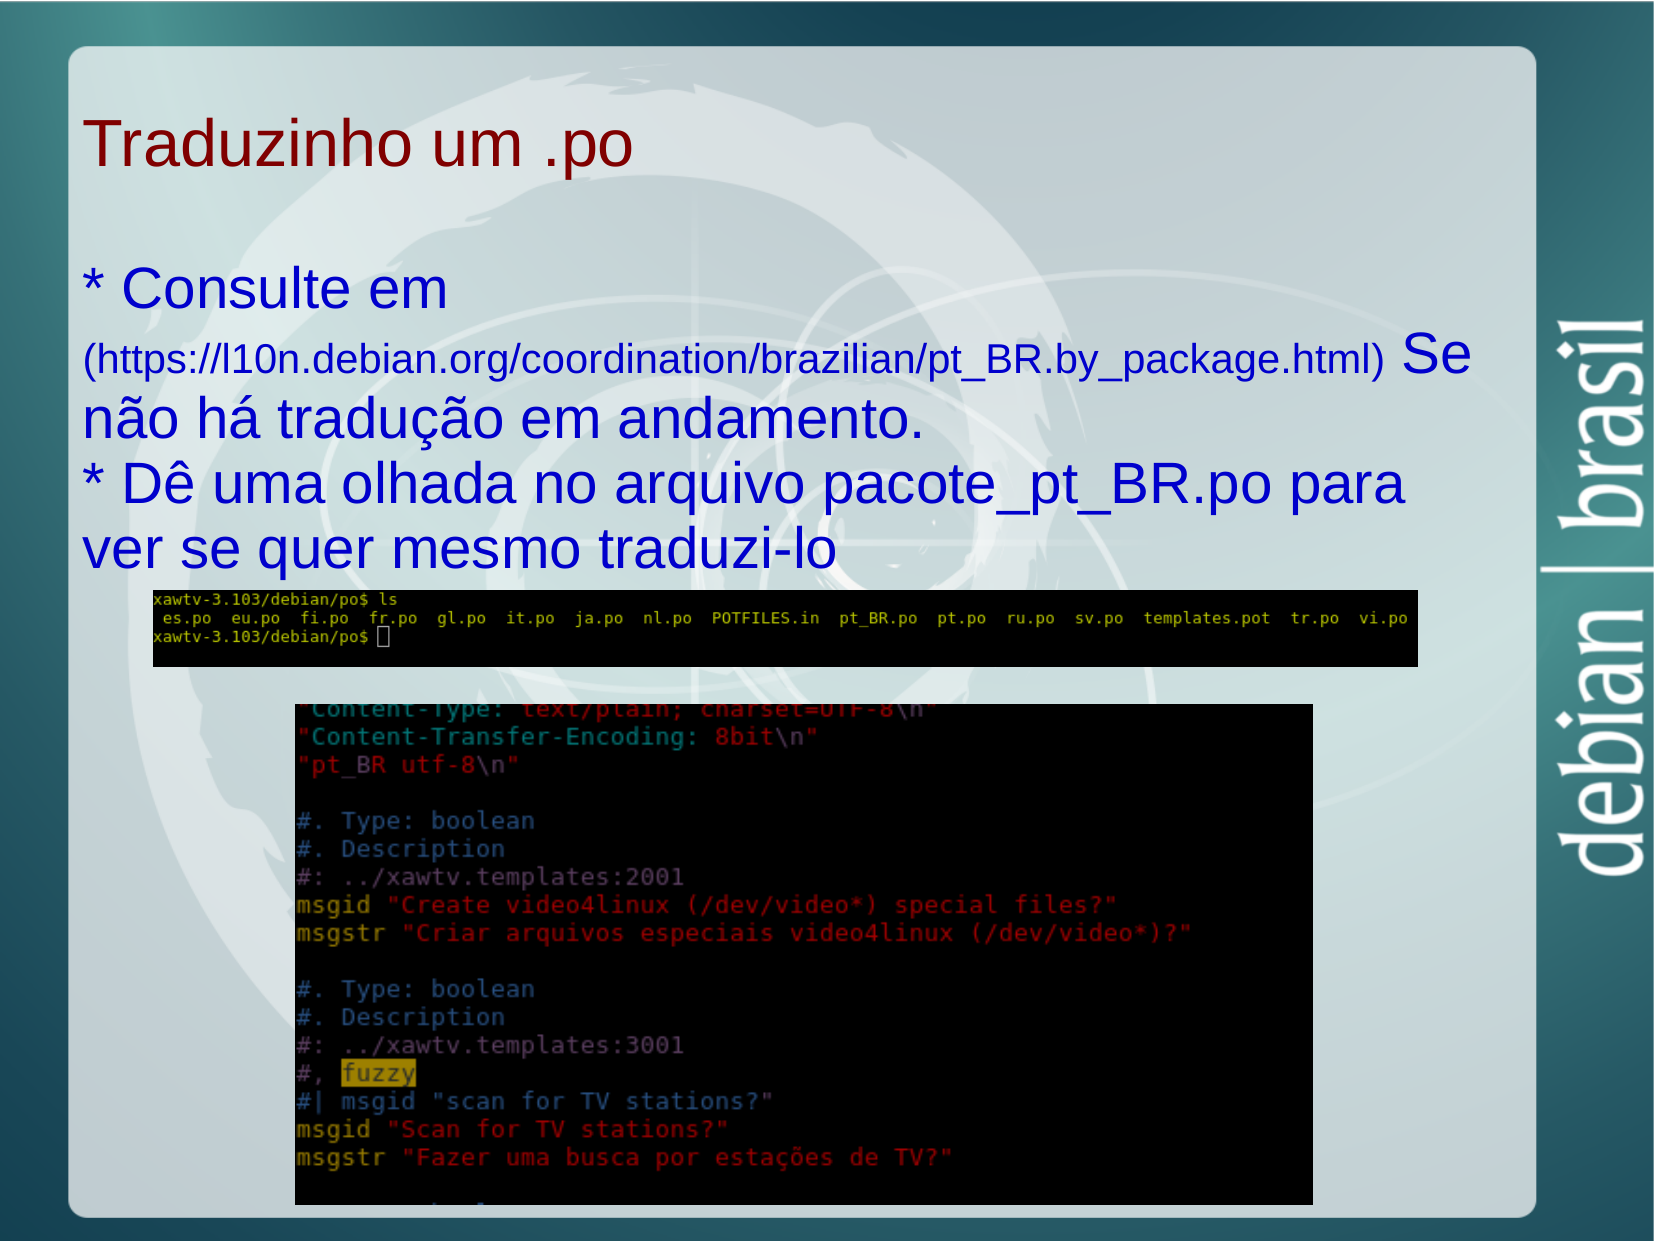

# Traduzinho um .po * Consulte em (https://l10n.debian.org/coordination/brazilian/pt_BR.by_package.html) Se não há tradução em andamento. * Dê uma olhada no arquivo pacote_pt_BR.po para ver se quer mesmo traduzi-lo